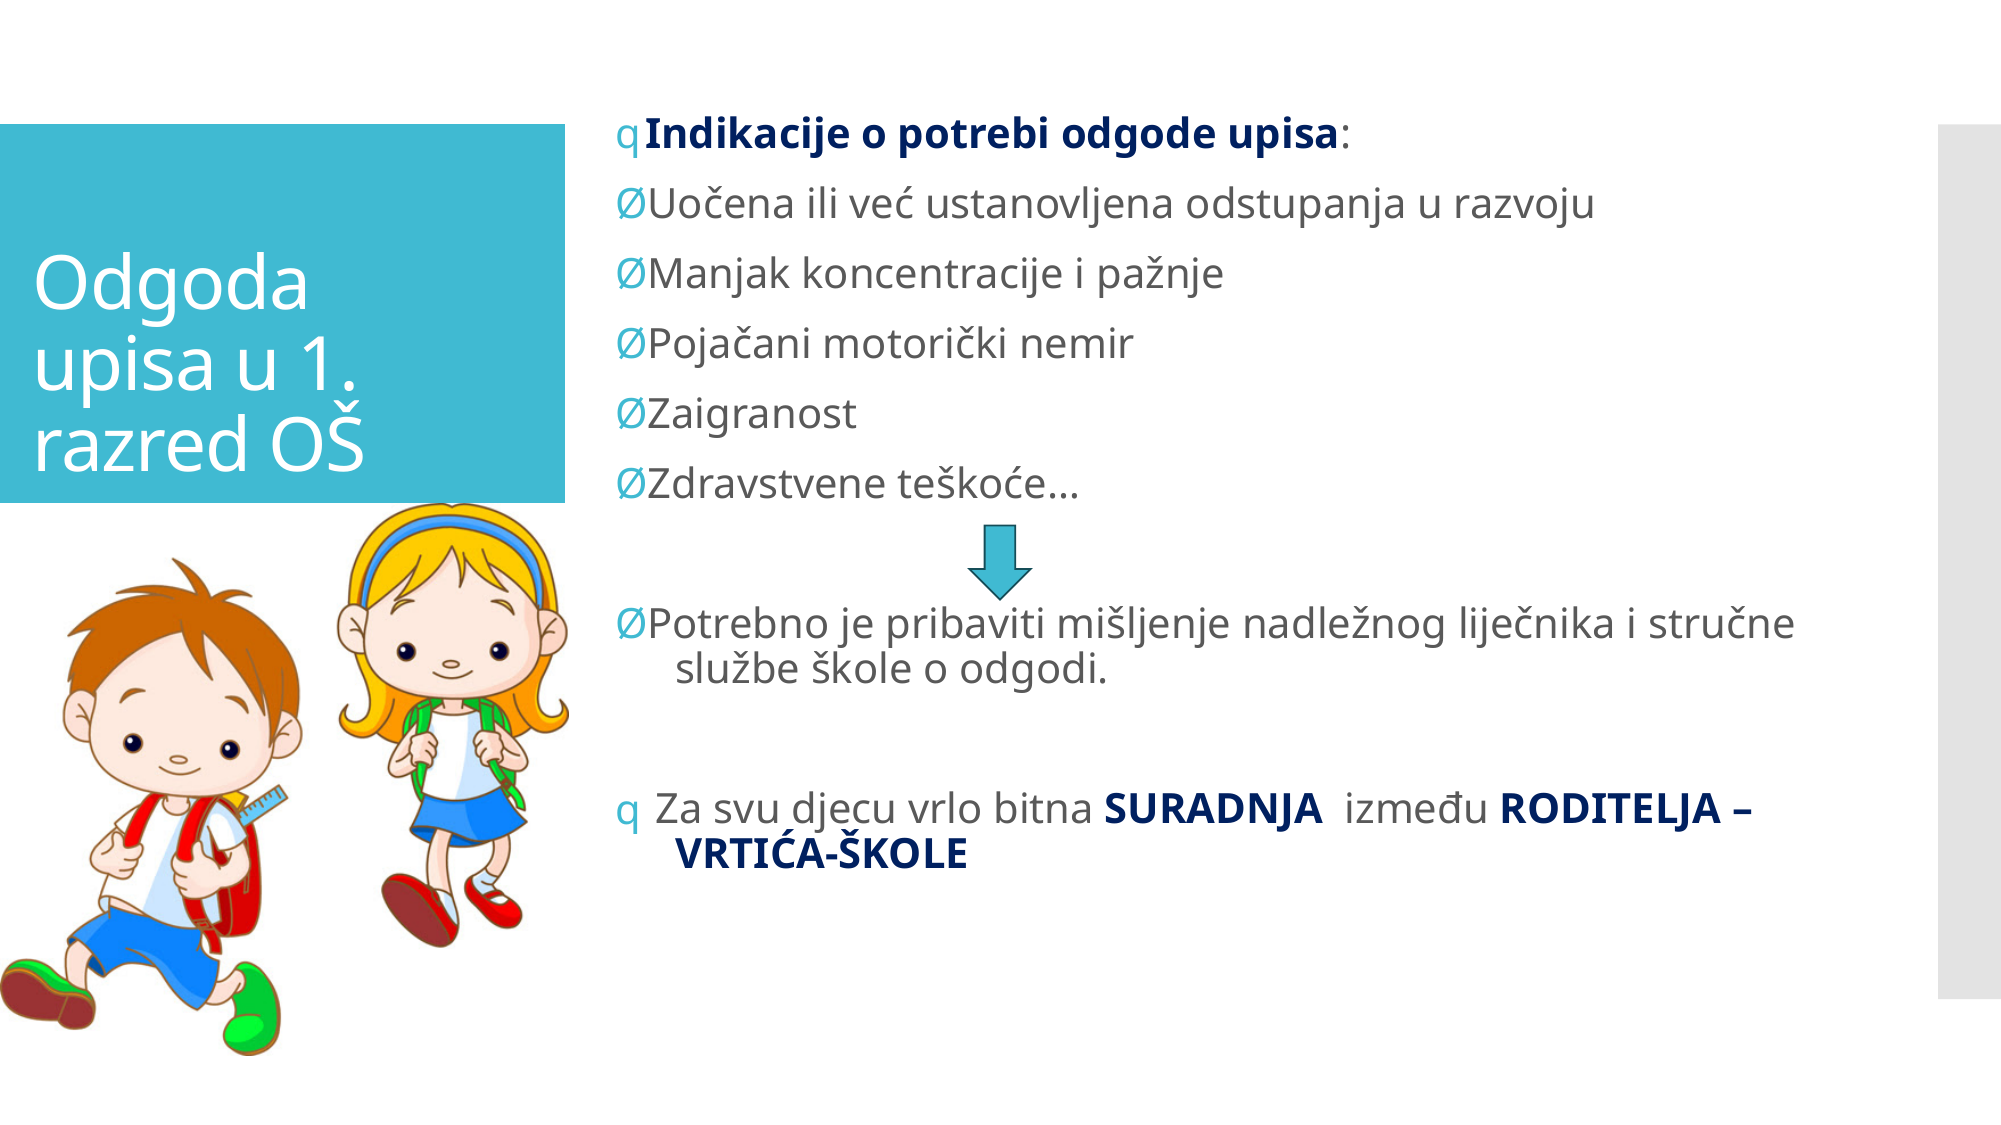

Indikacije o potrebi odgode upisa:
Uočena ili već ustanovljena odstupanja u razvoju
Manjak koncentracije i pažnje
Pojačani motorički nemir
Zaigranost
Zdravstvene teškoće…
Potrebno je pribaviti mišljenje nadležnog liječnika i stručne službe škole o odgodi.
 Za svu djecu vrlo bitna SURADNJA između RODITELJA – VRTIĆA-ŠKOLE
# Odgoda upisa u 1. razred OŠ